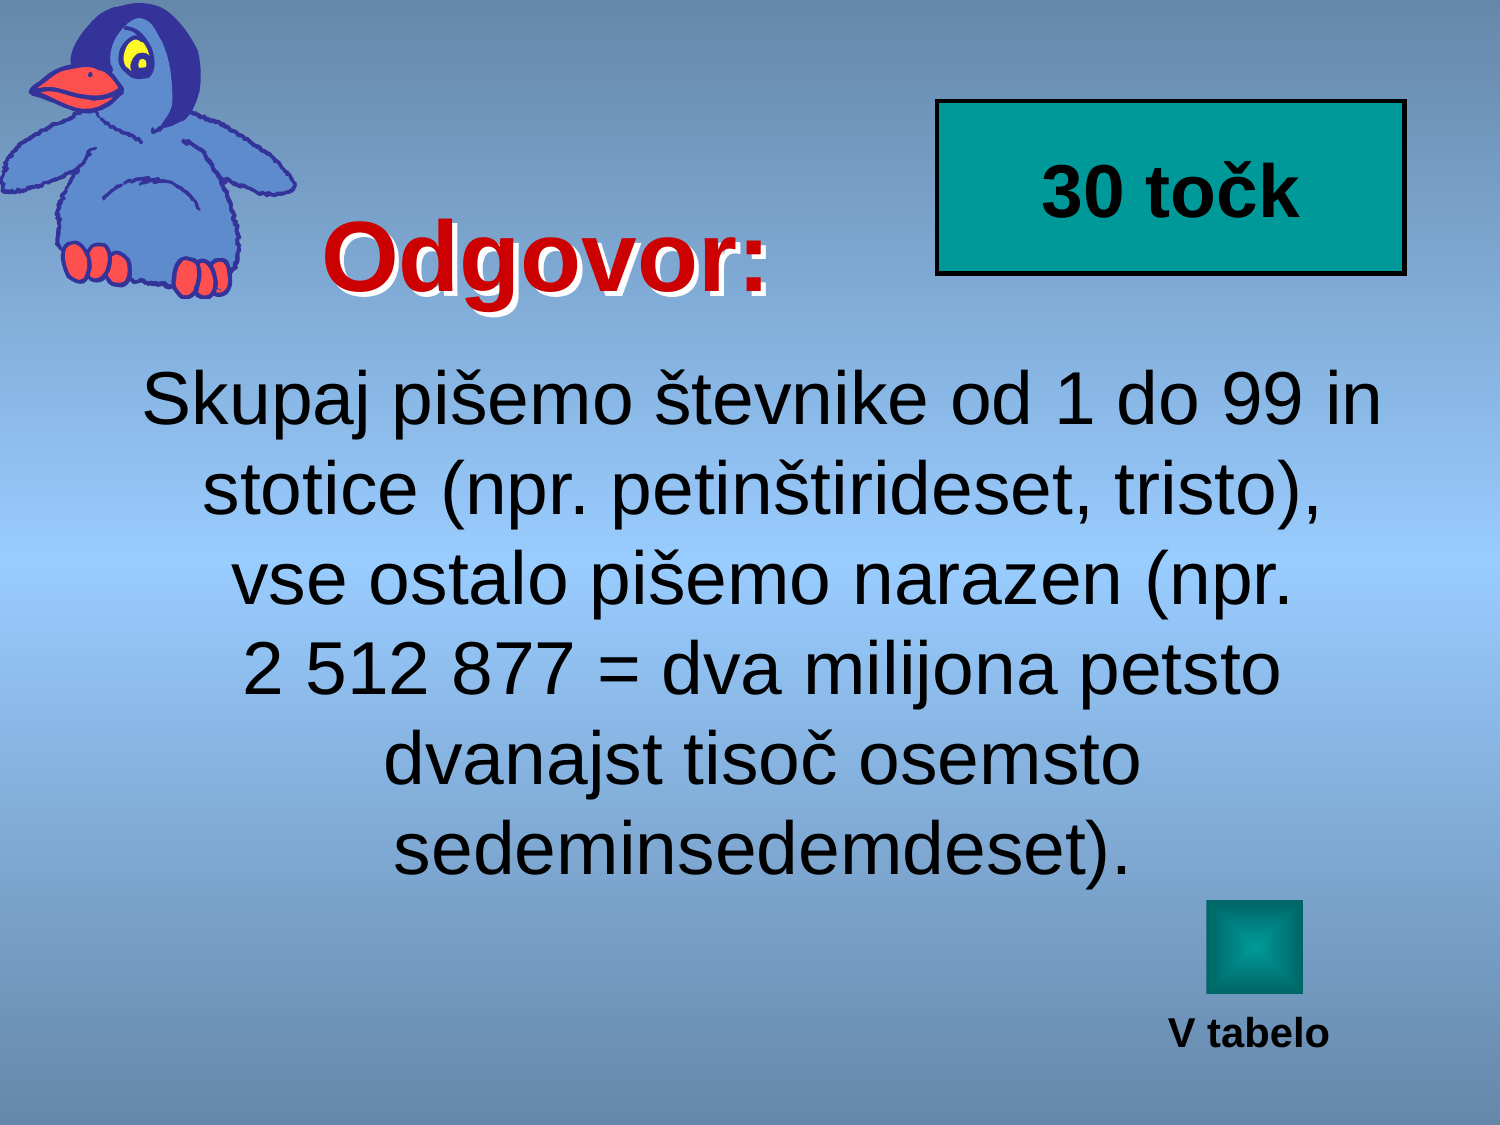

30 točk
# Odgovor:
Skupaj pišemo števnike od 1 do 99 in stotice (npr. petinštirideset, tristo),
 vse ostalo pišemo narazen (npr.
2 512 877 = dva milijona petsto dvanajst tisoč osemsto sedeminsedemdeset).
V tabelo